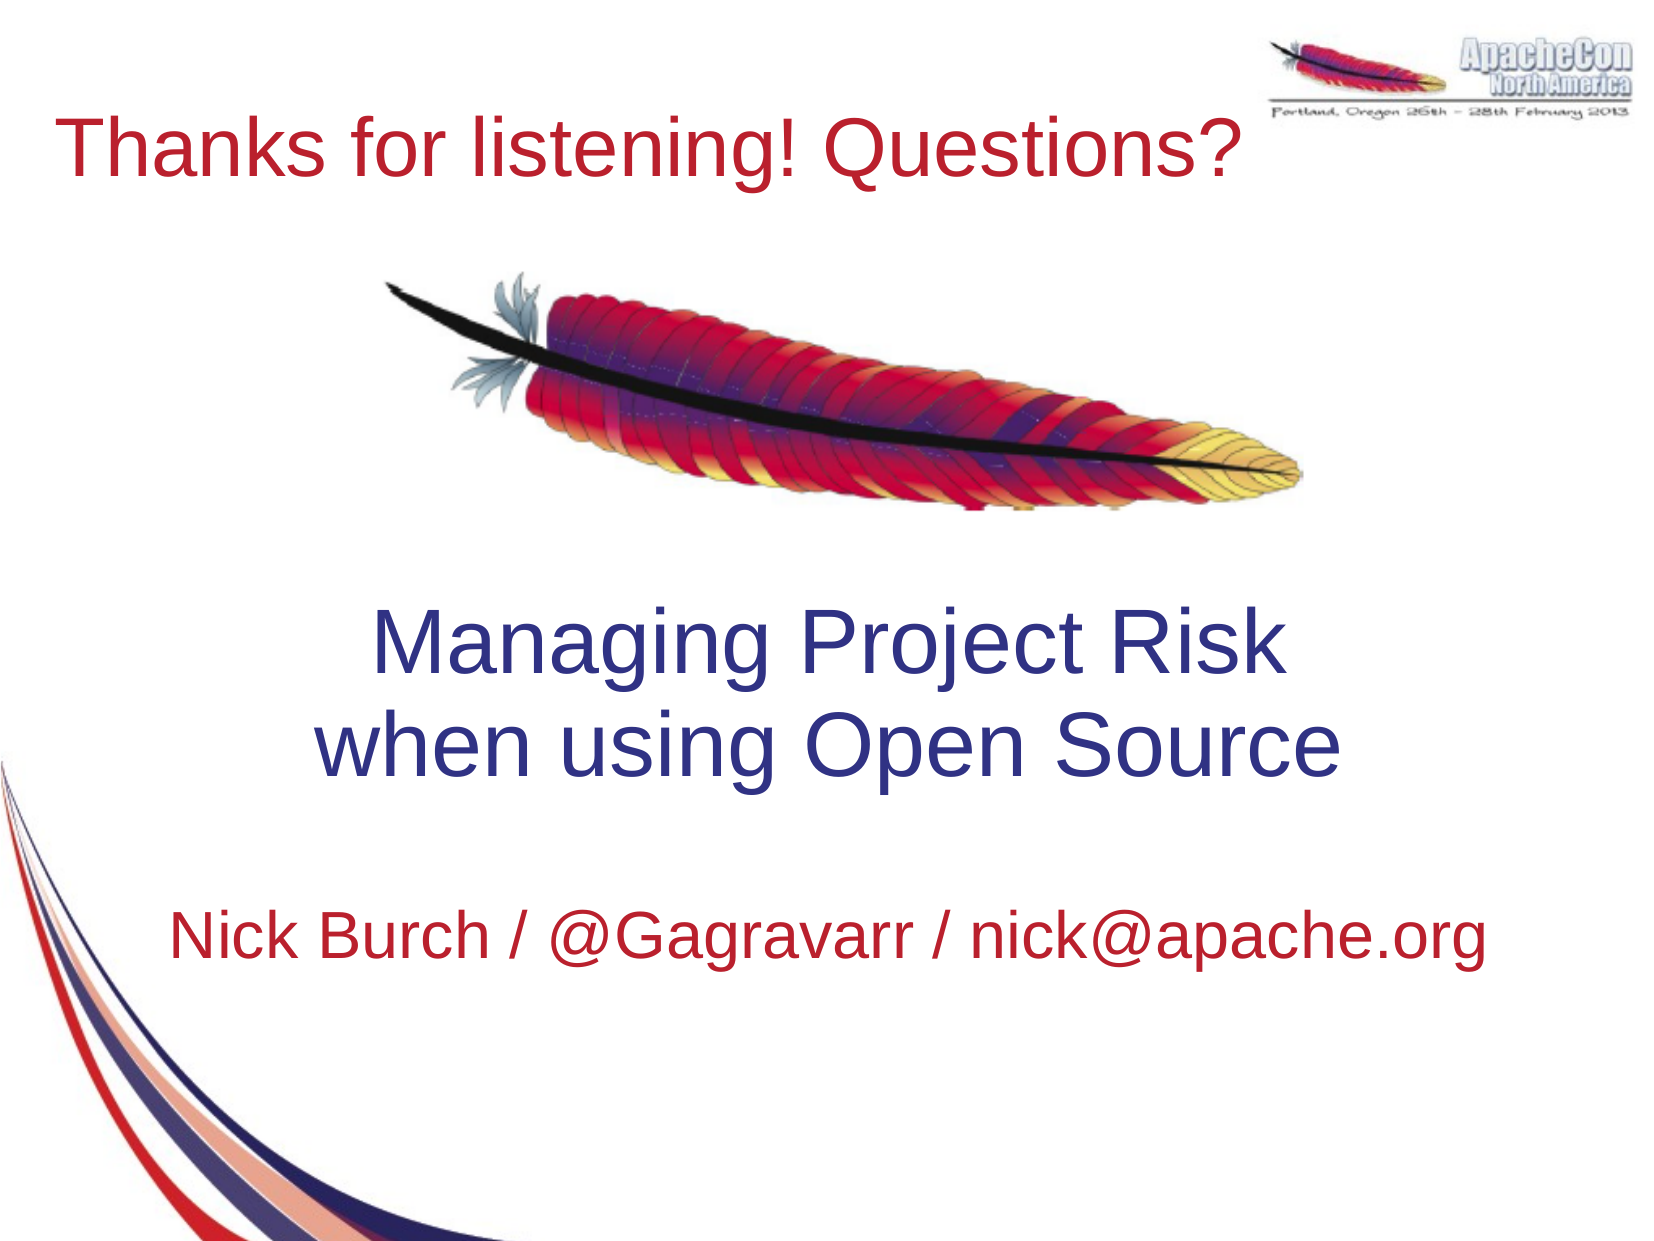

Thanks for listening! Questions?
# Managing Project Risk when using Open Source Nick Burch / @Gagravarr / nick@apache.org